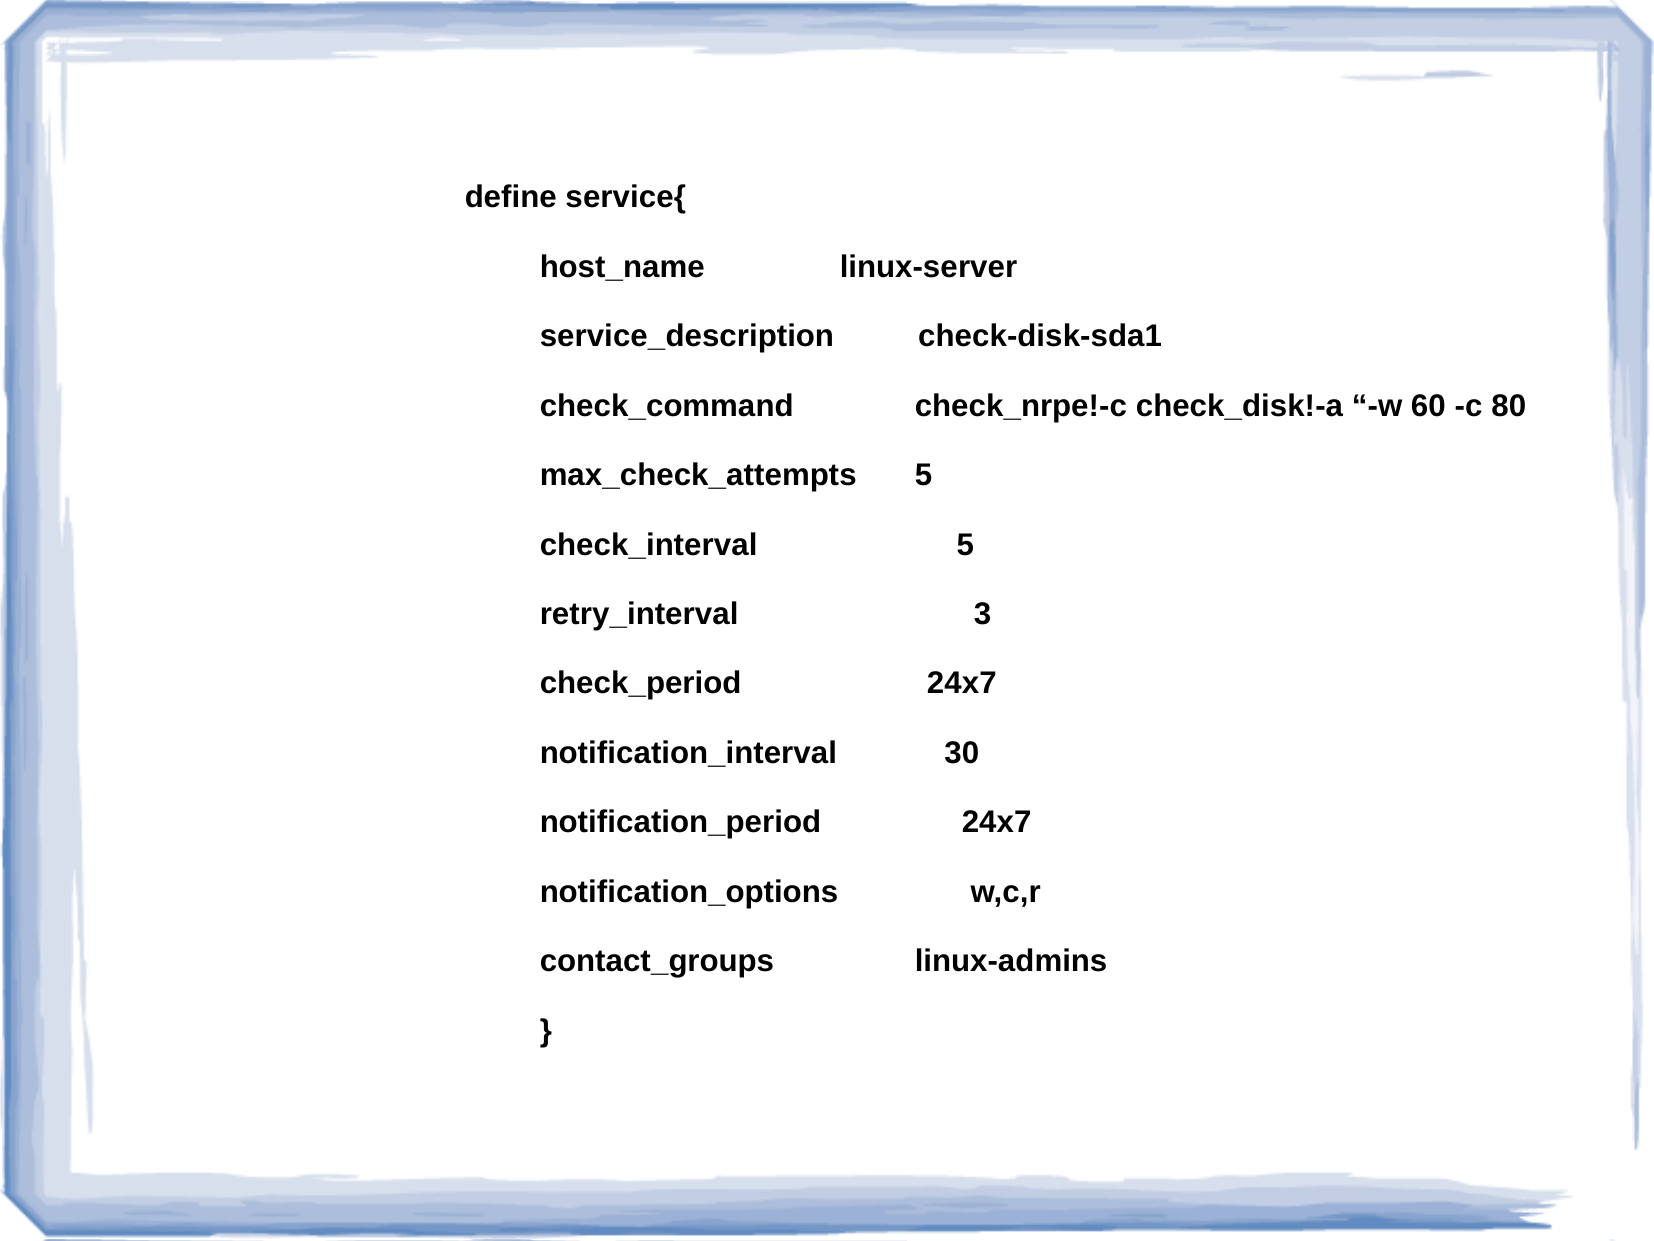

define service{
	host_name		linux-server
	service_description	 check-disk-sda1
	check_command		check_nrpe!-c check_disk!-a “-w 60 -c 80
	max_check_attempts	5
	check_interval	 5
	retry_interval	 3
	check_period		 24x7
	notification_interval	 30
	notification_period	 24x7
	notification_options	 w,c,r
	contact_groups		linux-admins
	}